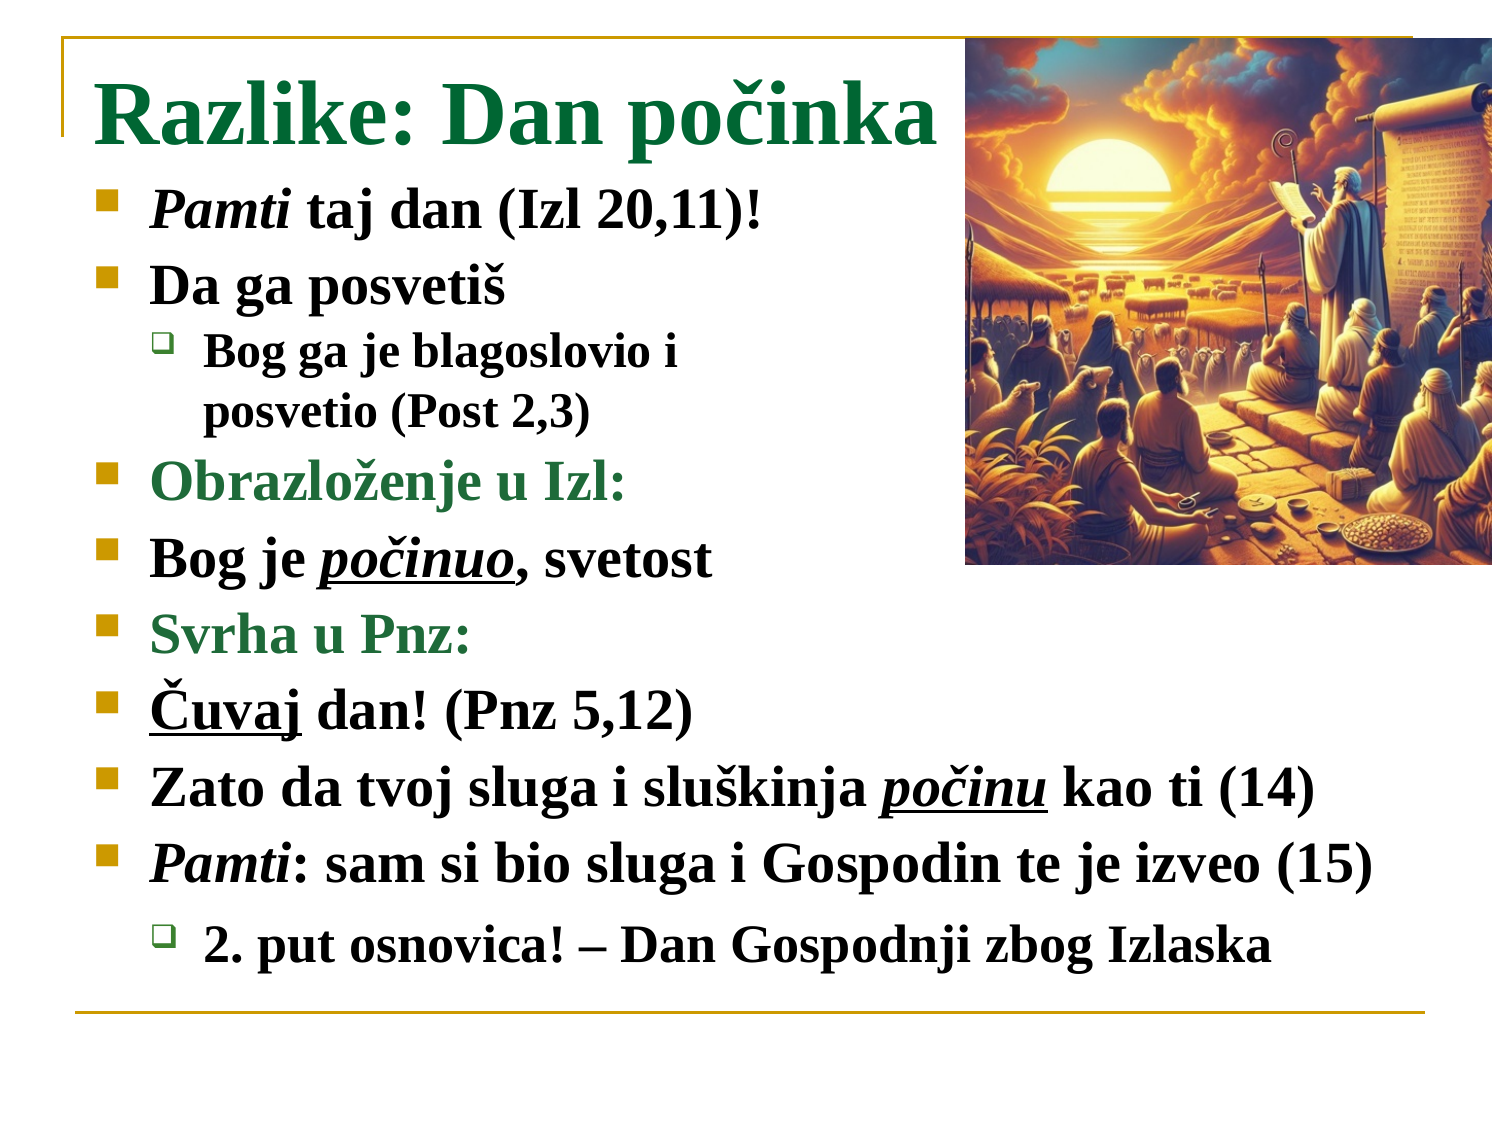

# Razlike: Dan počinka
Pamti taj dan (Izl 20,11)!
Da ga posvetiš
Bog ga je blagoslovio i
posvetio (Post 2,3)
Obrazloženje u Izl:
Bog je počinuo, svetost
Svrha u Pnz:
Čuvaj dan! (Pnz 5,12)
Zato da tvoj sluga i sluškinja počinu kao ti (14)
Pamti: sam si bio sluga i Gospodin te je izveo (15)
2. put osnovica! – Dan Gospodnji zbog Izlaska